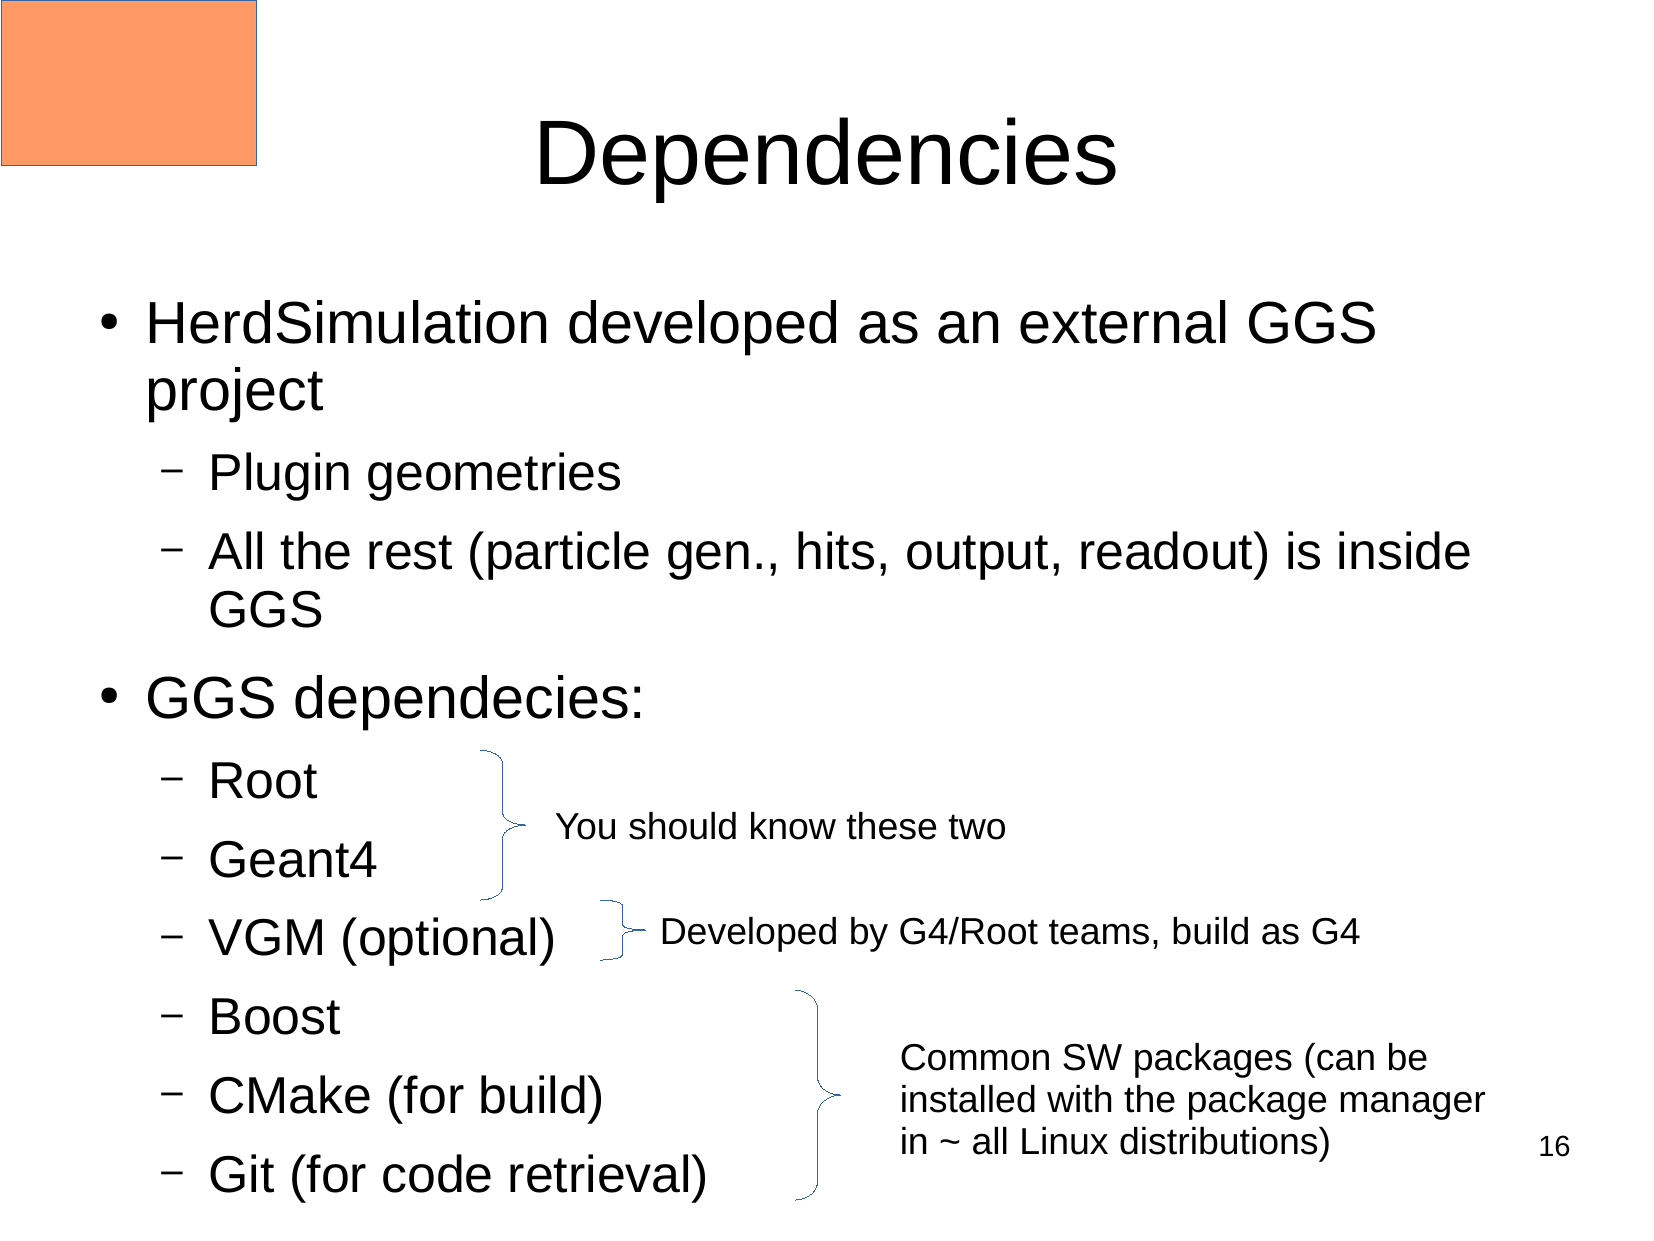

# Dependencies
HerdSimulation developed as an external GGS project
Plugin geometries
All the rest (particle gen., hits, output, readout) is inside GGS
GGS dependecies:
Root
Geant4
VGM (optional)
Boost
CMake (for build)
Git (for code retrieval)
You should know these two
Developed by G4/Root teams, build as G4
Common SW packages (can be installed with the package manager in ~ all Linux distributions)
16